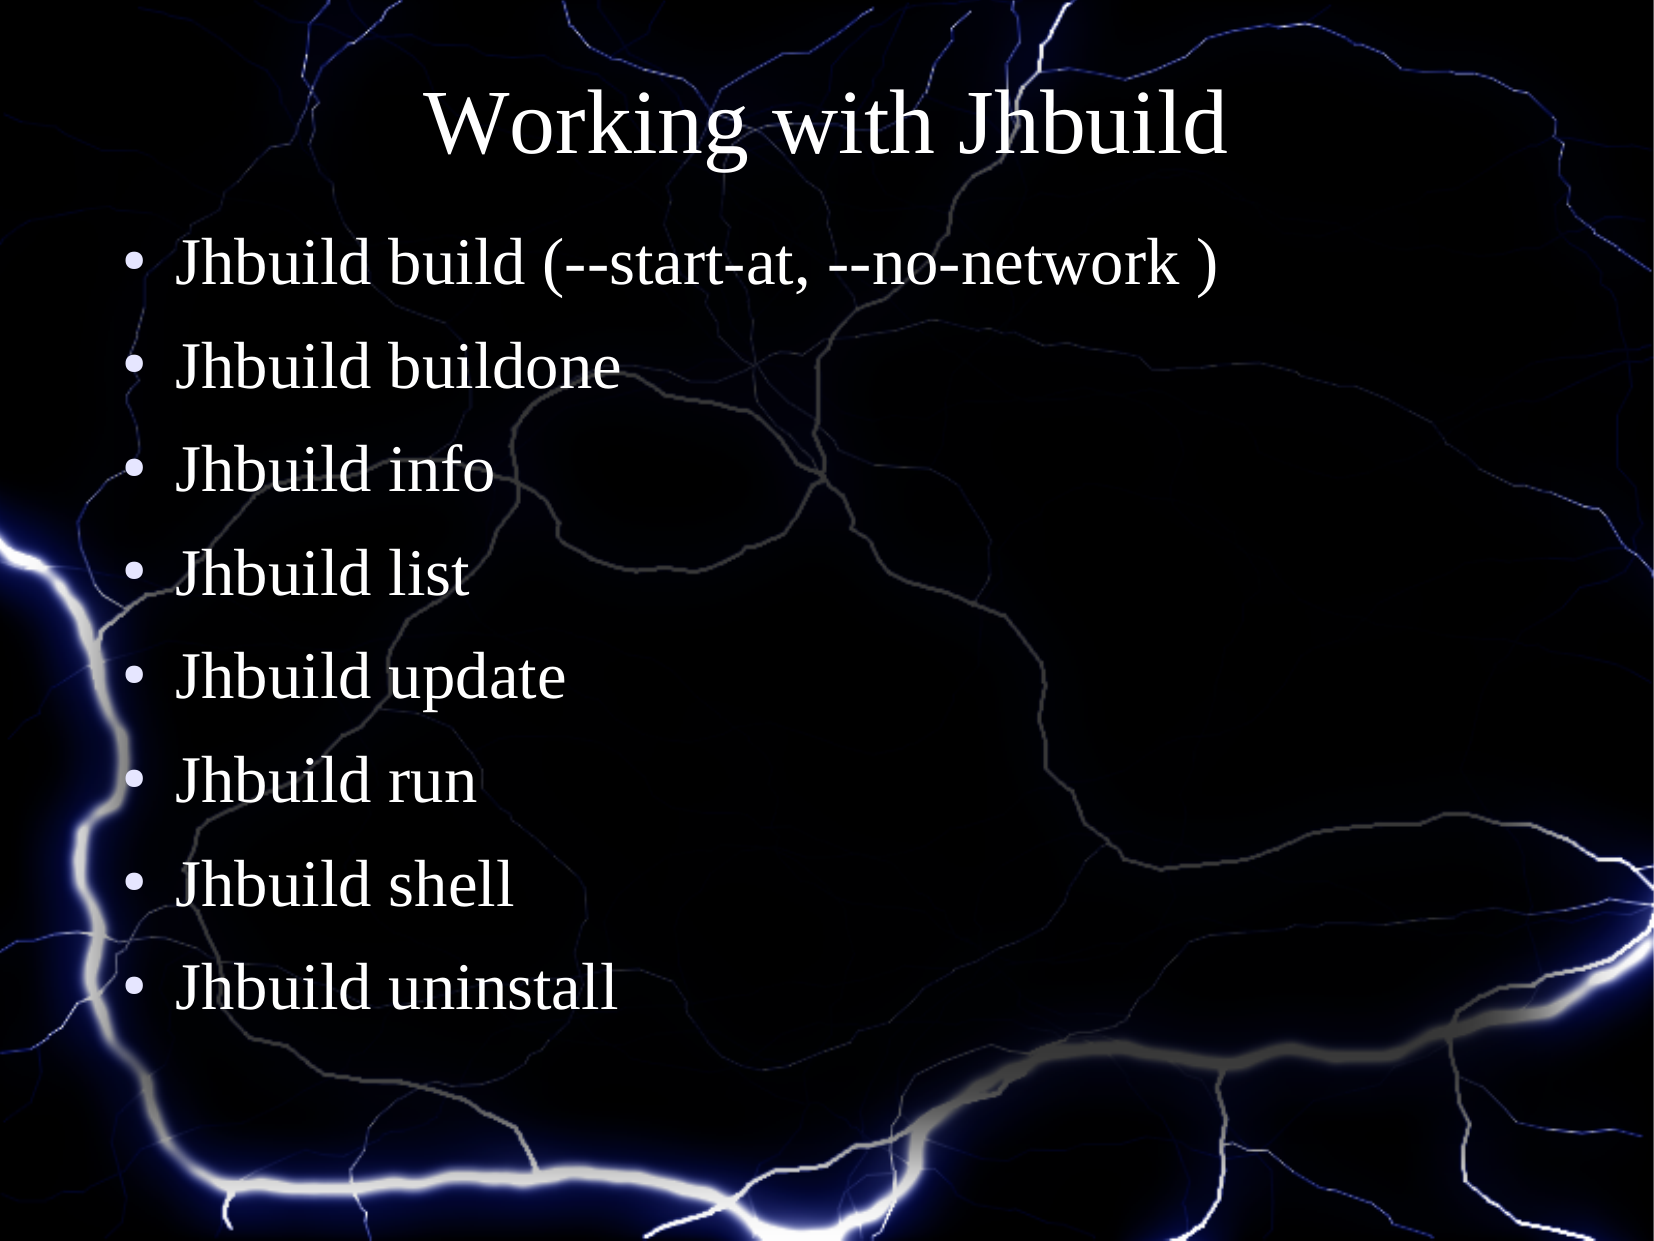

# Working with Jhbuild
Jhbuild build (--start-at, --no-network )
Jhbuild buildone
Jhbuild info
Jhbuild list
Jhbuild update
Jhbuild run
Jhbuild shell
Jhbuild uninstall